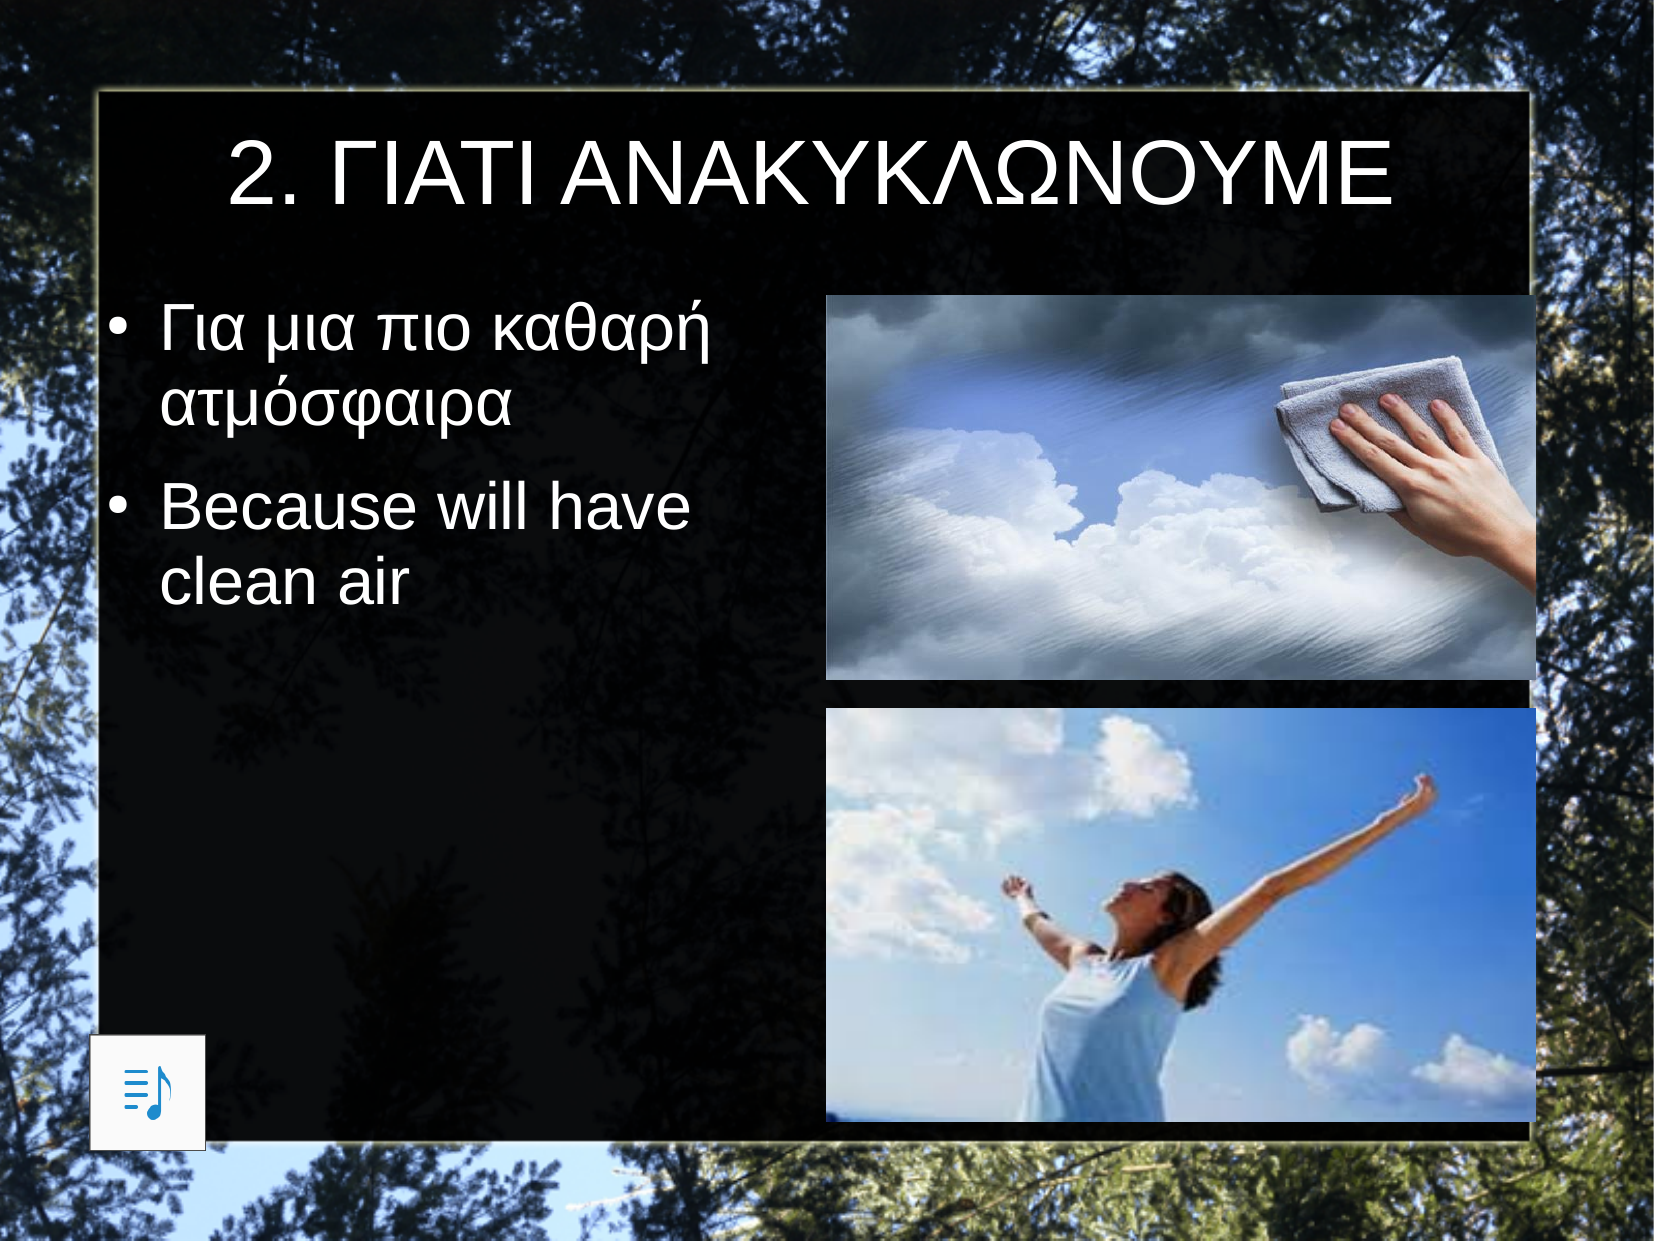

# 2. ΓΙΑΤΙ ΑΝΑΚΥΚΛΩΝΟΥΜΕ
Για μια πιο καθαρή ατμόσφαιρα
Because will have clean air